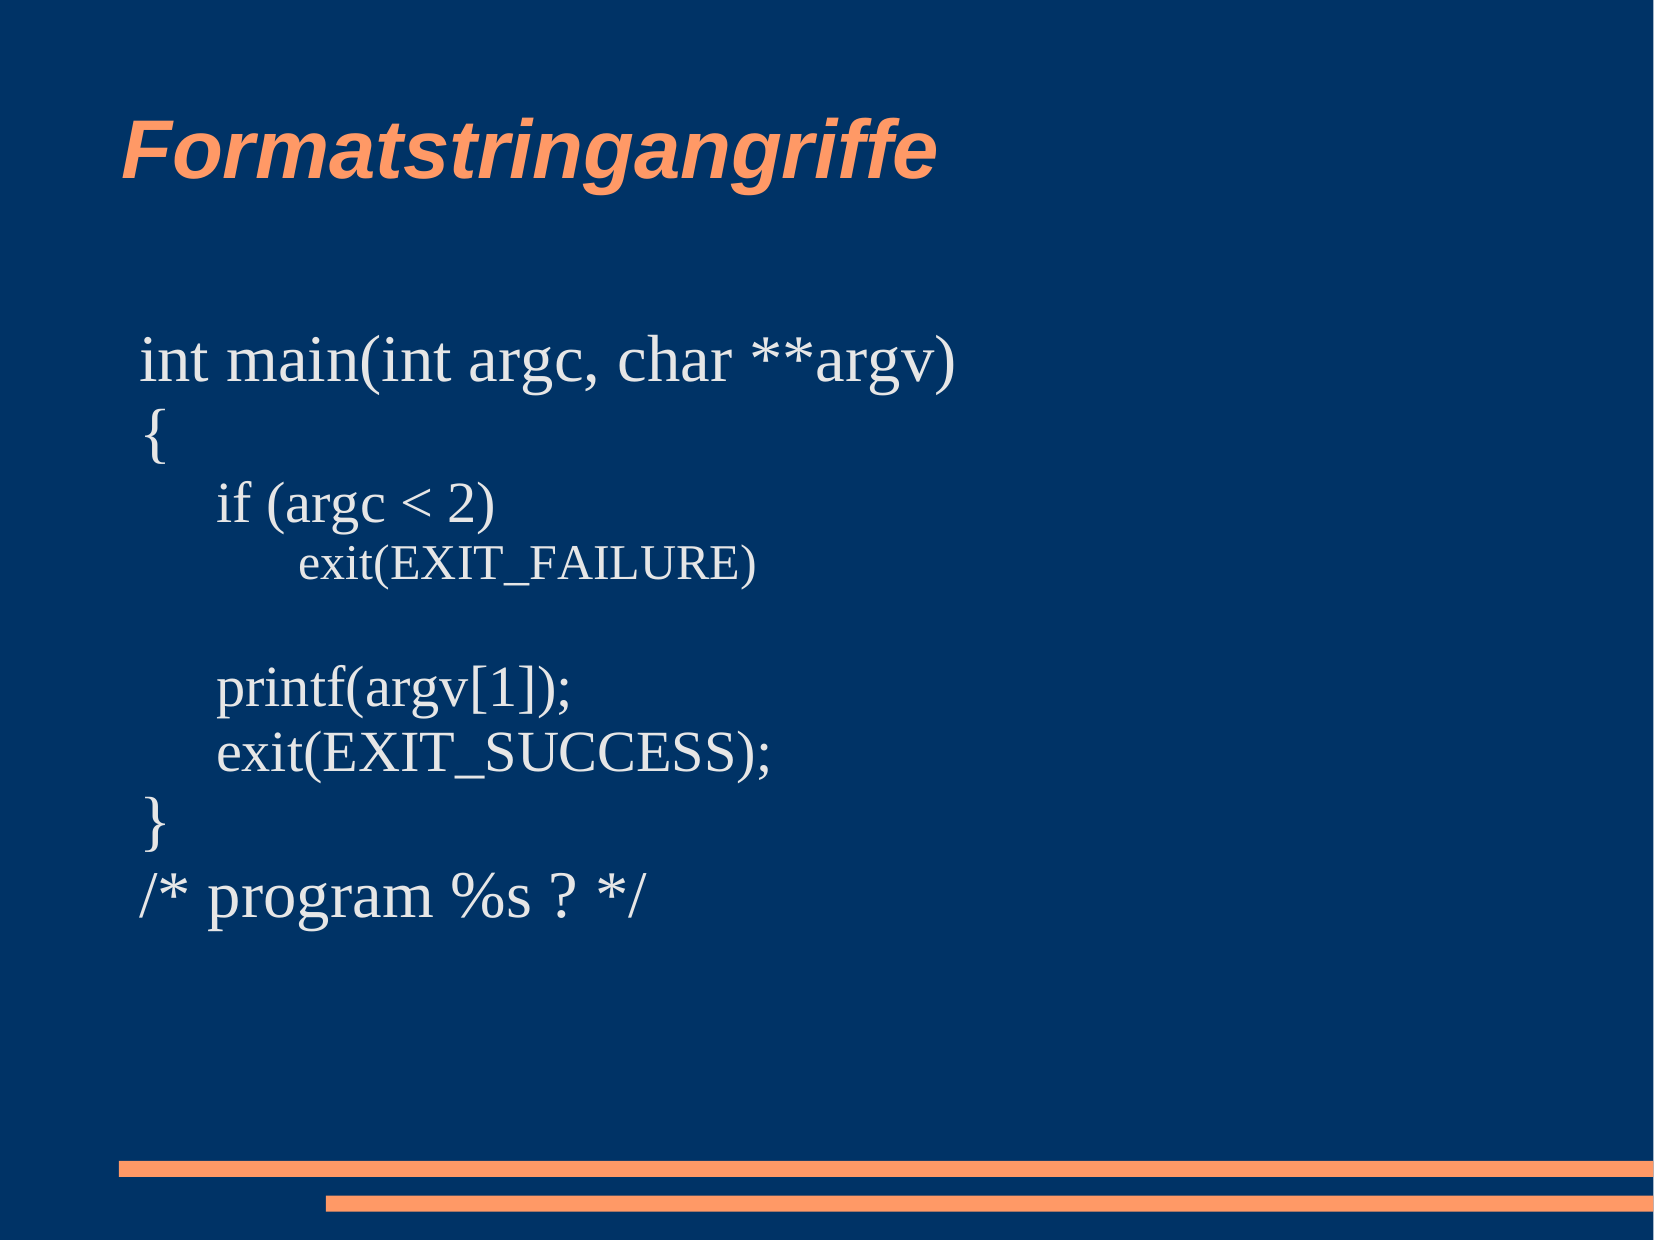

# Formatstringangriffe
int main(int argc, char **argv)
{
if (argc < 2)
exit(EXIT_FAILURE)
printf(argv[1]);
exit(EXIT_SUCCESS);
}
/* program %s ? */